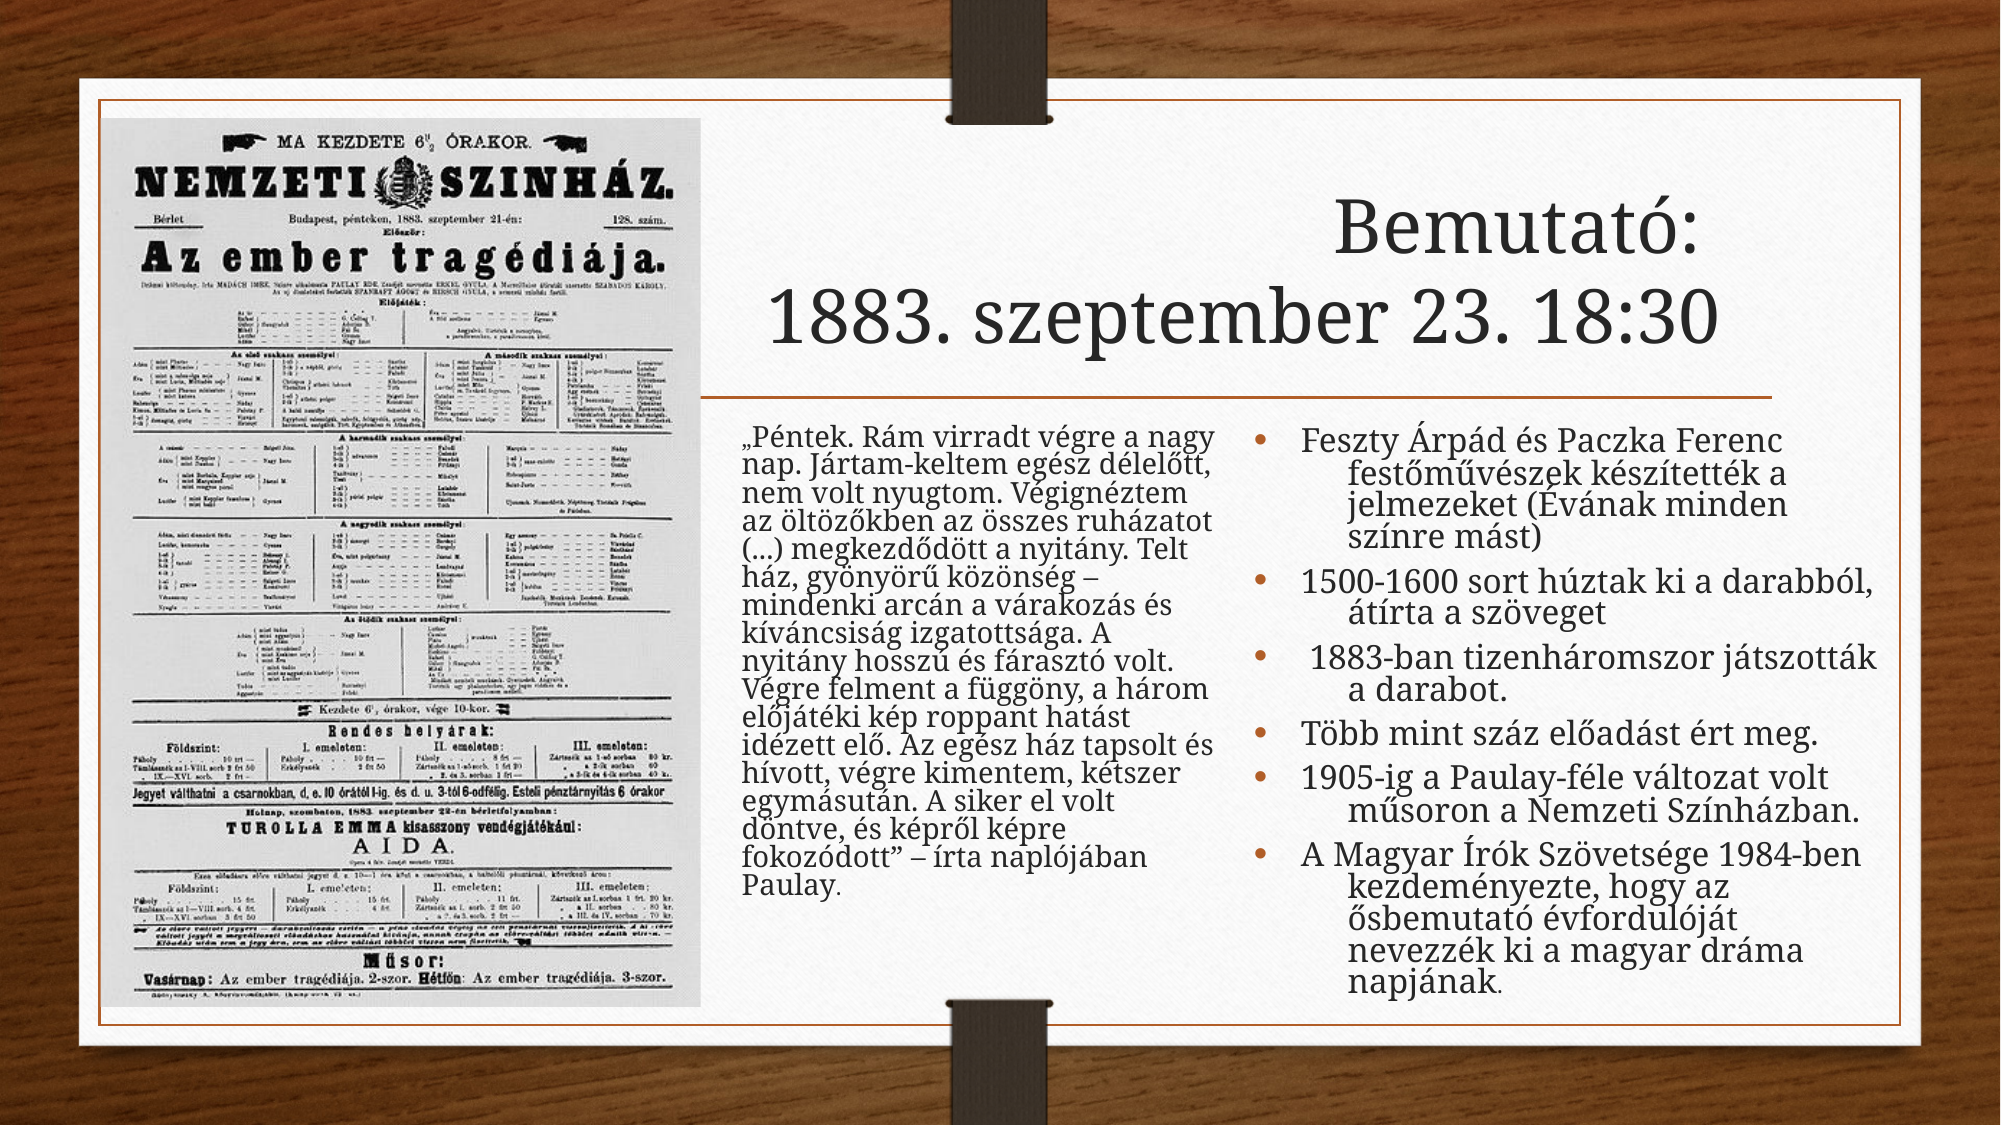

# Bemutató: 1883. szeptember 23. 18:30
„Péntek. Rám virradt végre a nagy nap. Jártam-keltem egész délelőtt, nem volt nyugtom. Végignéztem az öltözőkben az összes ruházatot (...) megkezdődött a nyitány. Telt ház, gyönyörű közönség – mindenki arcán a várakozás és kíváncsiság izgatottsága. A nyitány hosszú és fárasztó volt. Végre felment a függöny, a három előjátéki kép roppant hatást idézett elő. Az egész ház tapsolt és hívott, végre kimentem, kétszer egymásután. A siker el volt döntve, és képről képre fokozódott” – írta naplójában Paulay.
Feszty Árpád és Paczka Ferenc festőművészek készítették a jelmezeket (Évának minden színre mást)
1500-1600 sort húztak ki a darabból, átírta a szöveget
 1883-ban tizenháromszor játszották a darabot.
Több mint száz előadást ért meg.
1905-ig a Paulay-féle változat volt műsoron a Nemzeti Színházban.
A Magyar Írók Szövetsége 1984-ben kezdeményezte, hogy az ősbemutató évfordulóját nevezzék ki a magyar dráma napjának.